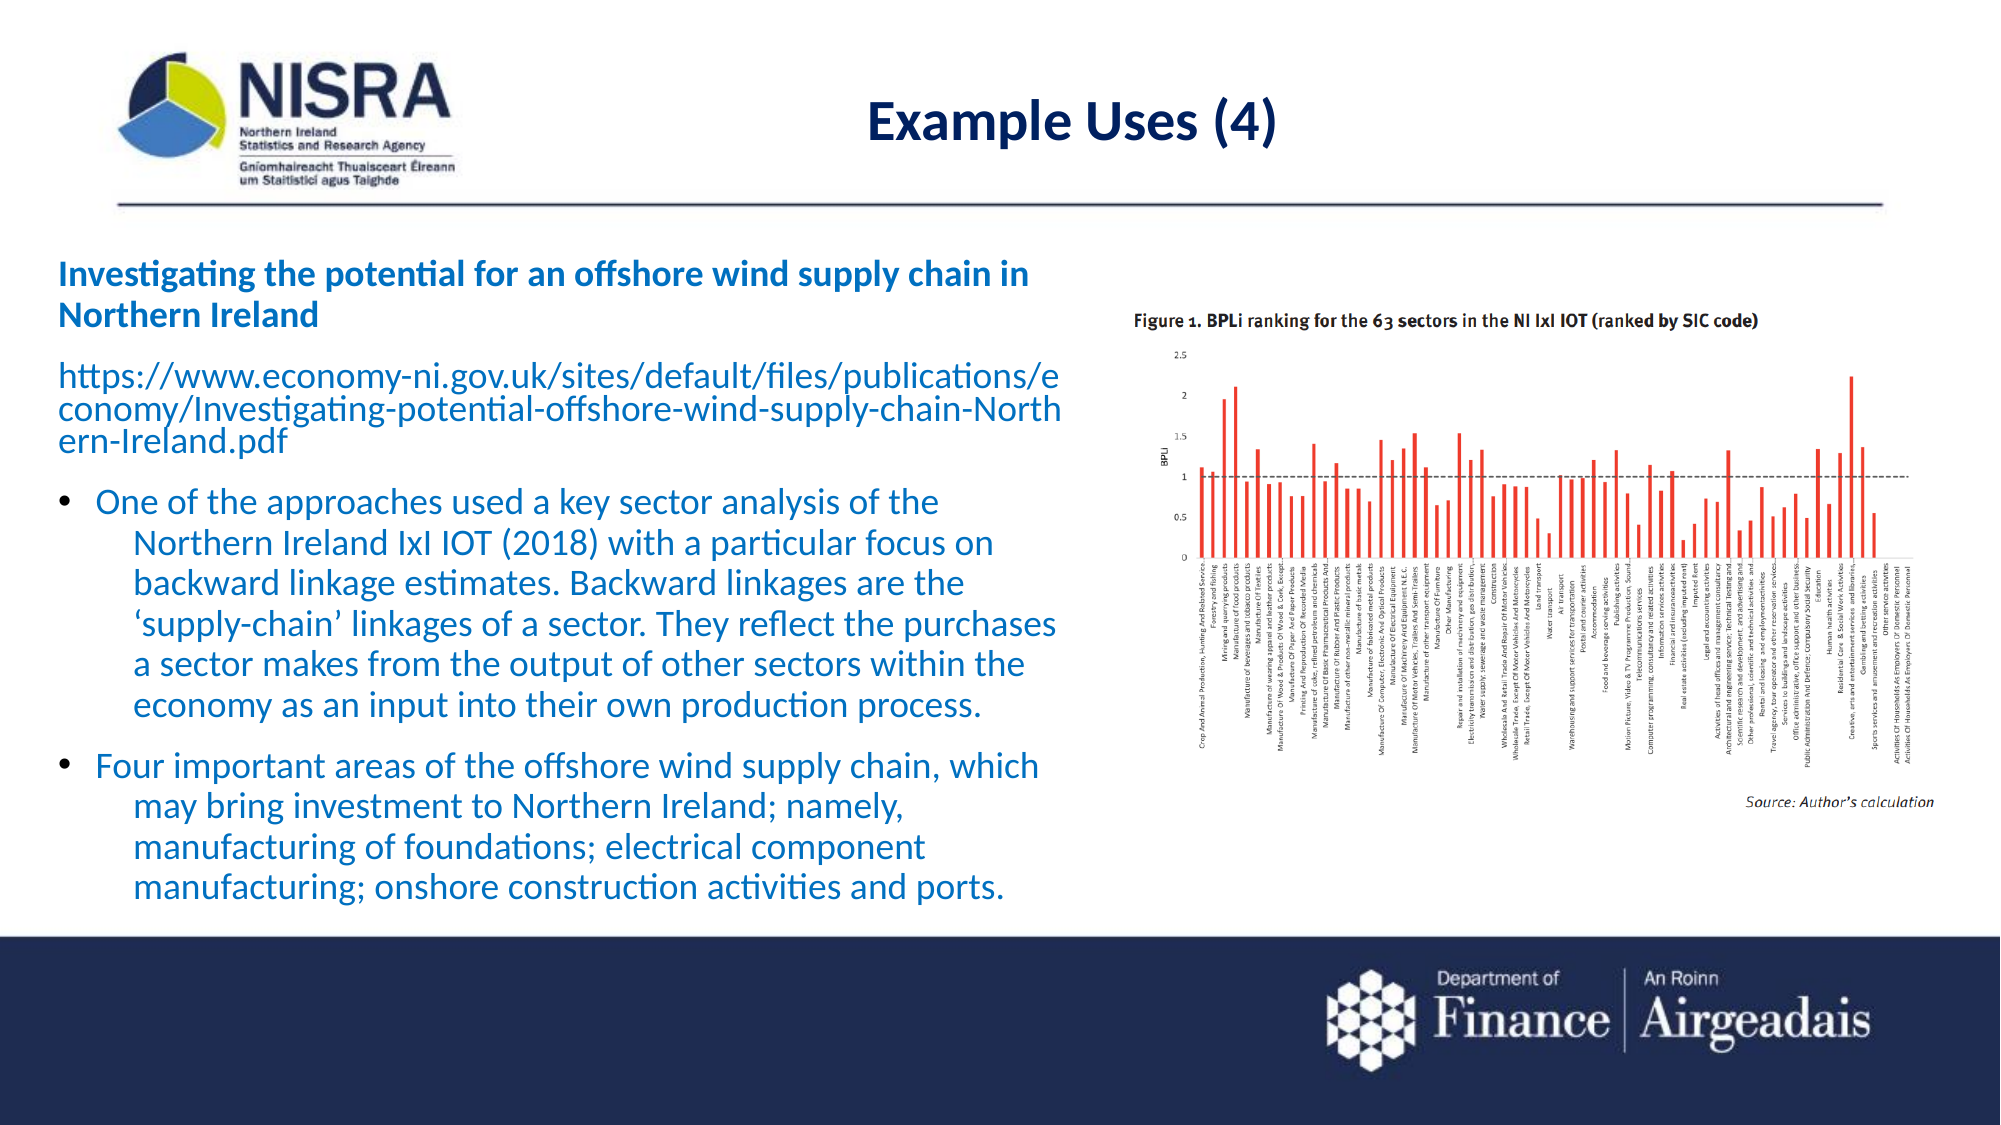

Example Uses (4)
# Investigating the potential for an offshore wind supply chain in Northern Ireland
https://www.economy-ni.gov.uk/sites/default/files/publications/economy/Investigating-potential-offshore-wind-supply-chain-Northern-Ireland.pdf
One of the approaches used a key sector analysis of the Northern Ireland IxI IOT (2018) with a particular focus on backward linkage estimates. Backward linkages are the ‘supply-chain’ linkages of a sector. They reflect the purchases a sector makes from the output of other sectors within the economy as an input into their own production process.
Four important areas of the offshore wind supply chain, which may bring investment to Northern Ireland; namely, manufacturing of foundations; electrical component manufacturing; onshore construction activities and ports.